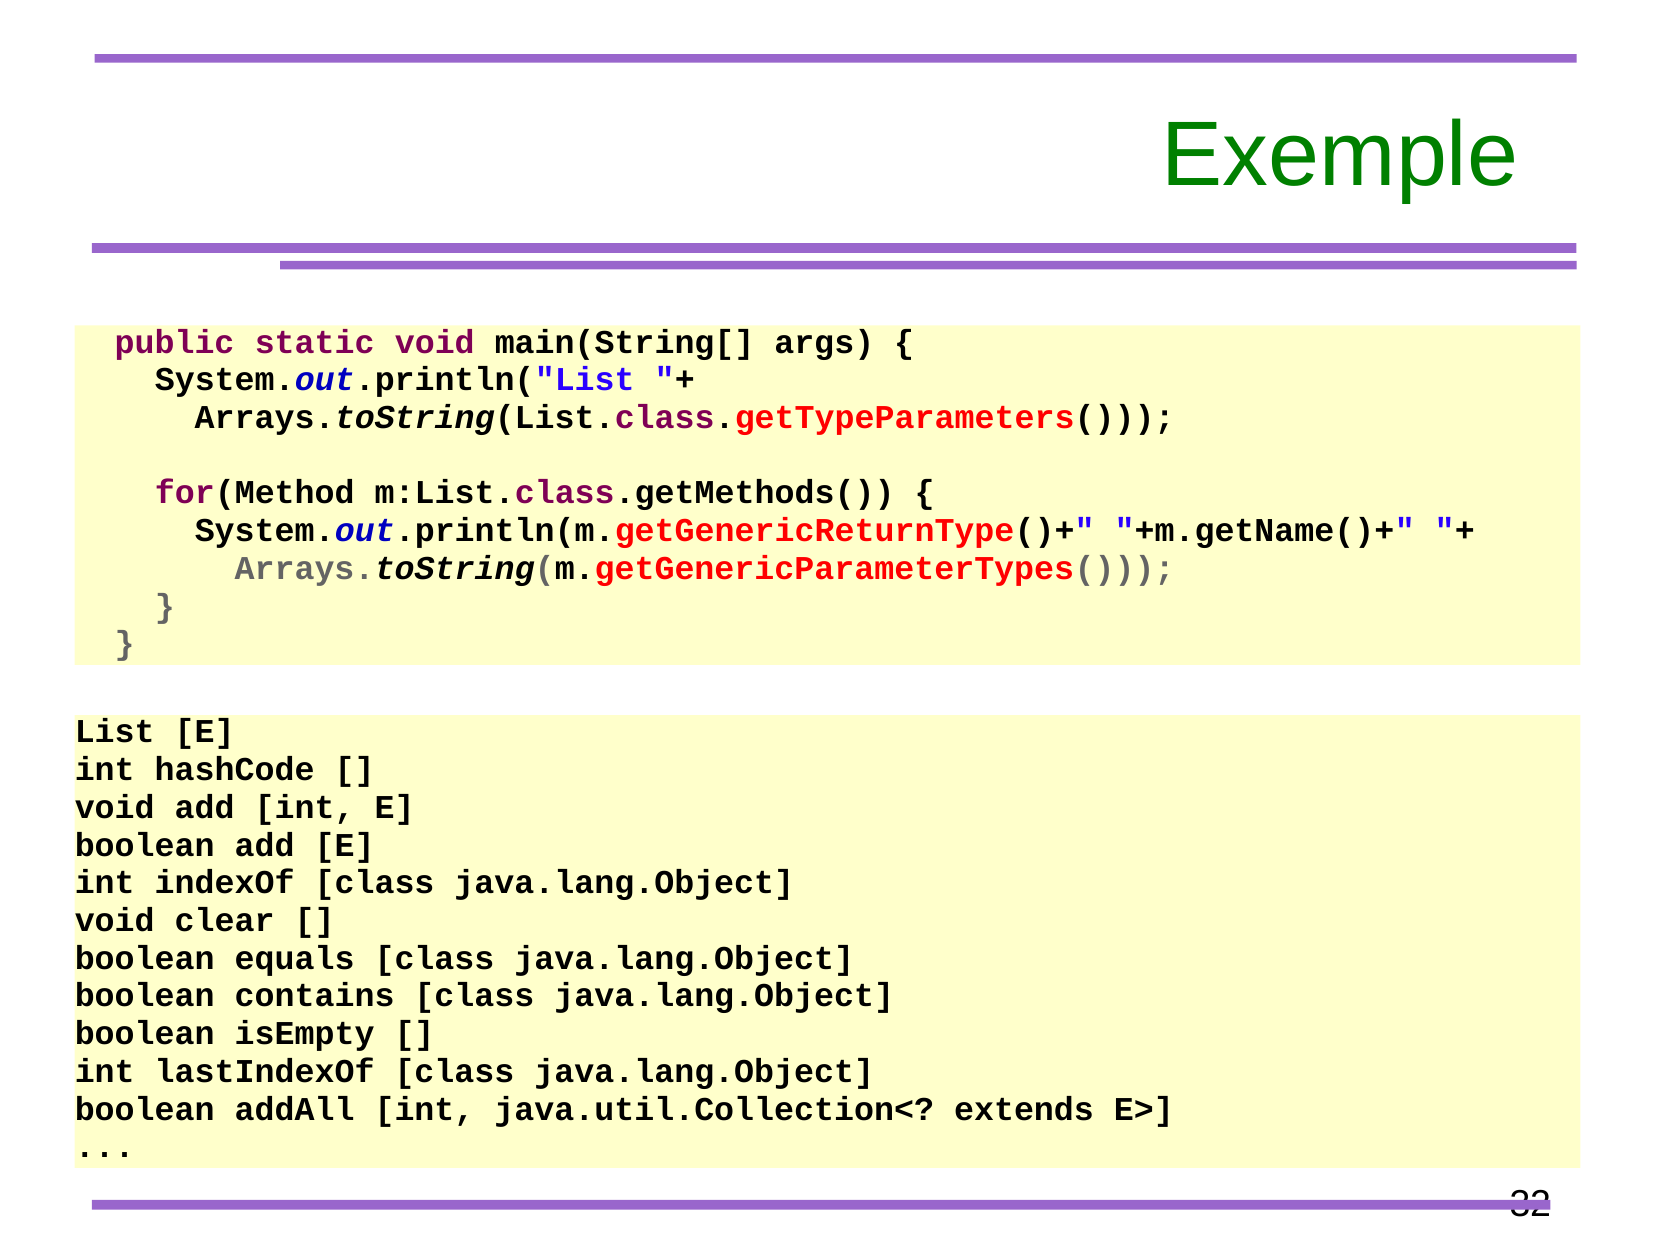

# Exemple
 public static void main(String[] args) {
 System.out.println("List "+
 Arrays.toString(List.class.getTypeParameters()));
 for(Method m:List.class.getMethods()) {
 System.out.println(m.getGenericReturnType()+" "+m.getName()+" "+
 Arrays.toString(m.getGenericParameterTypes()));
 }
 }
List [E]
int hashCode []
void add [int, E]
boolean add [E]
int indexOf [class java.lang.Object]
void clear []
boolean equals [class java.lang.Object]
boolean contains [class java.lang.Object]
boolean isEmpty []
int lastIndexOf [class java.lang.Object]
boolean addAll [int, java.util.Collection<? extends E>]
...